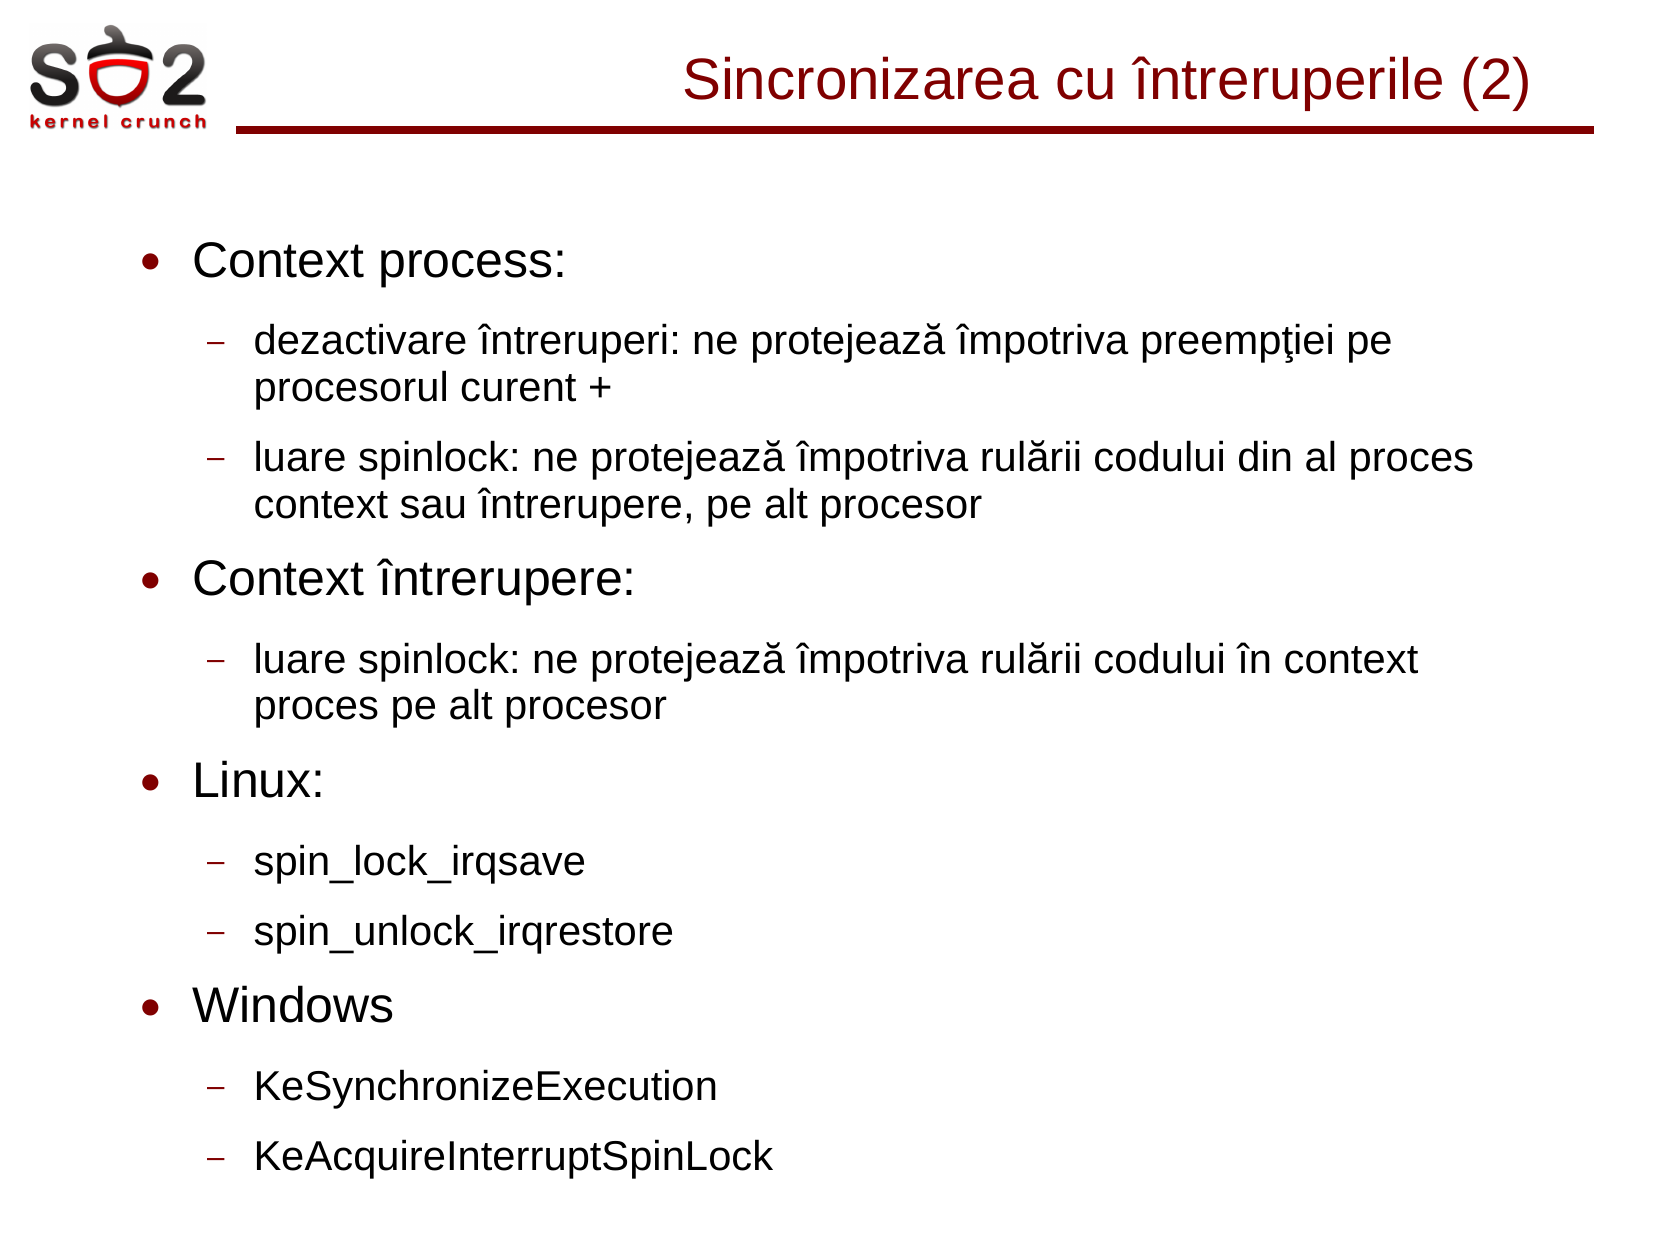

# Sincronizarea cu întreruperile (2)
Context process:
dezactivare întreruperi: ne protejează împotriva preempţiei pe procesorul curent +
luare spinlock: ne protejează împotriva rulării codului din al proces context sau întrerupere, pe alt procesor
Context întrerupere:
luare spinlock: ne protejează împotriva rulării codului în context proces pe alt procesor
Linux:
spin_lock_irqsave
spin_unlock_irqrestore
Windows
KeSynchronizeExecution
KeAcquireInterruptSpinLock